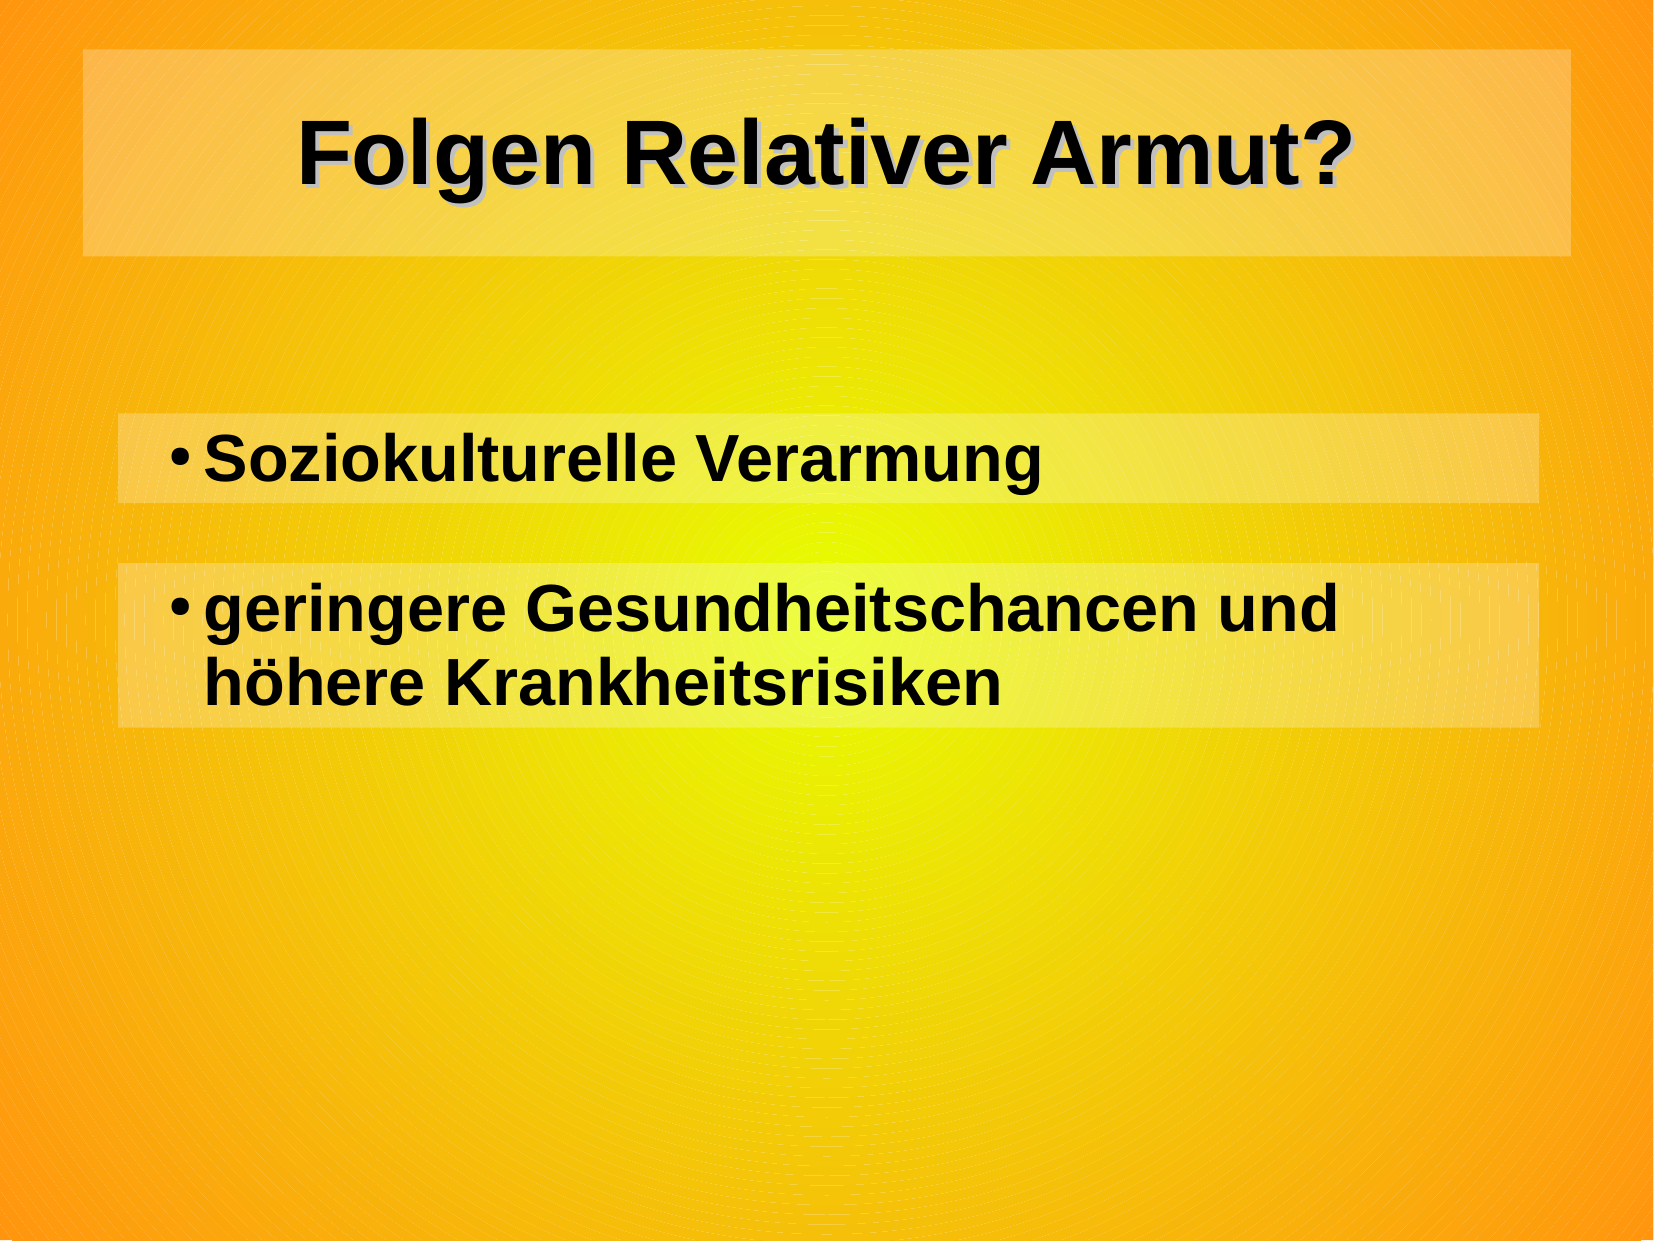

# Folgen Relativer Armut?
Soziokulturelle Verarmung
geringere Gesundheitschancen und höhere Krankheitsrisiken